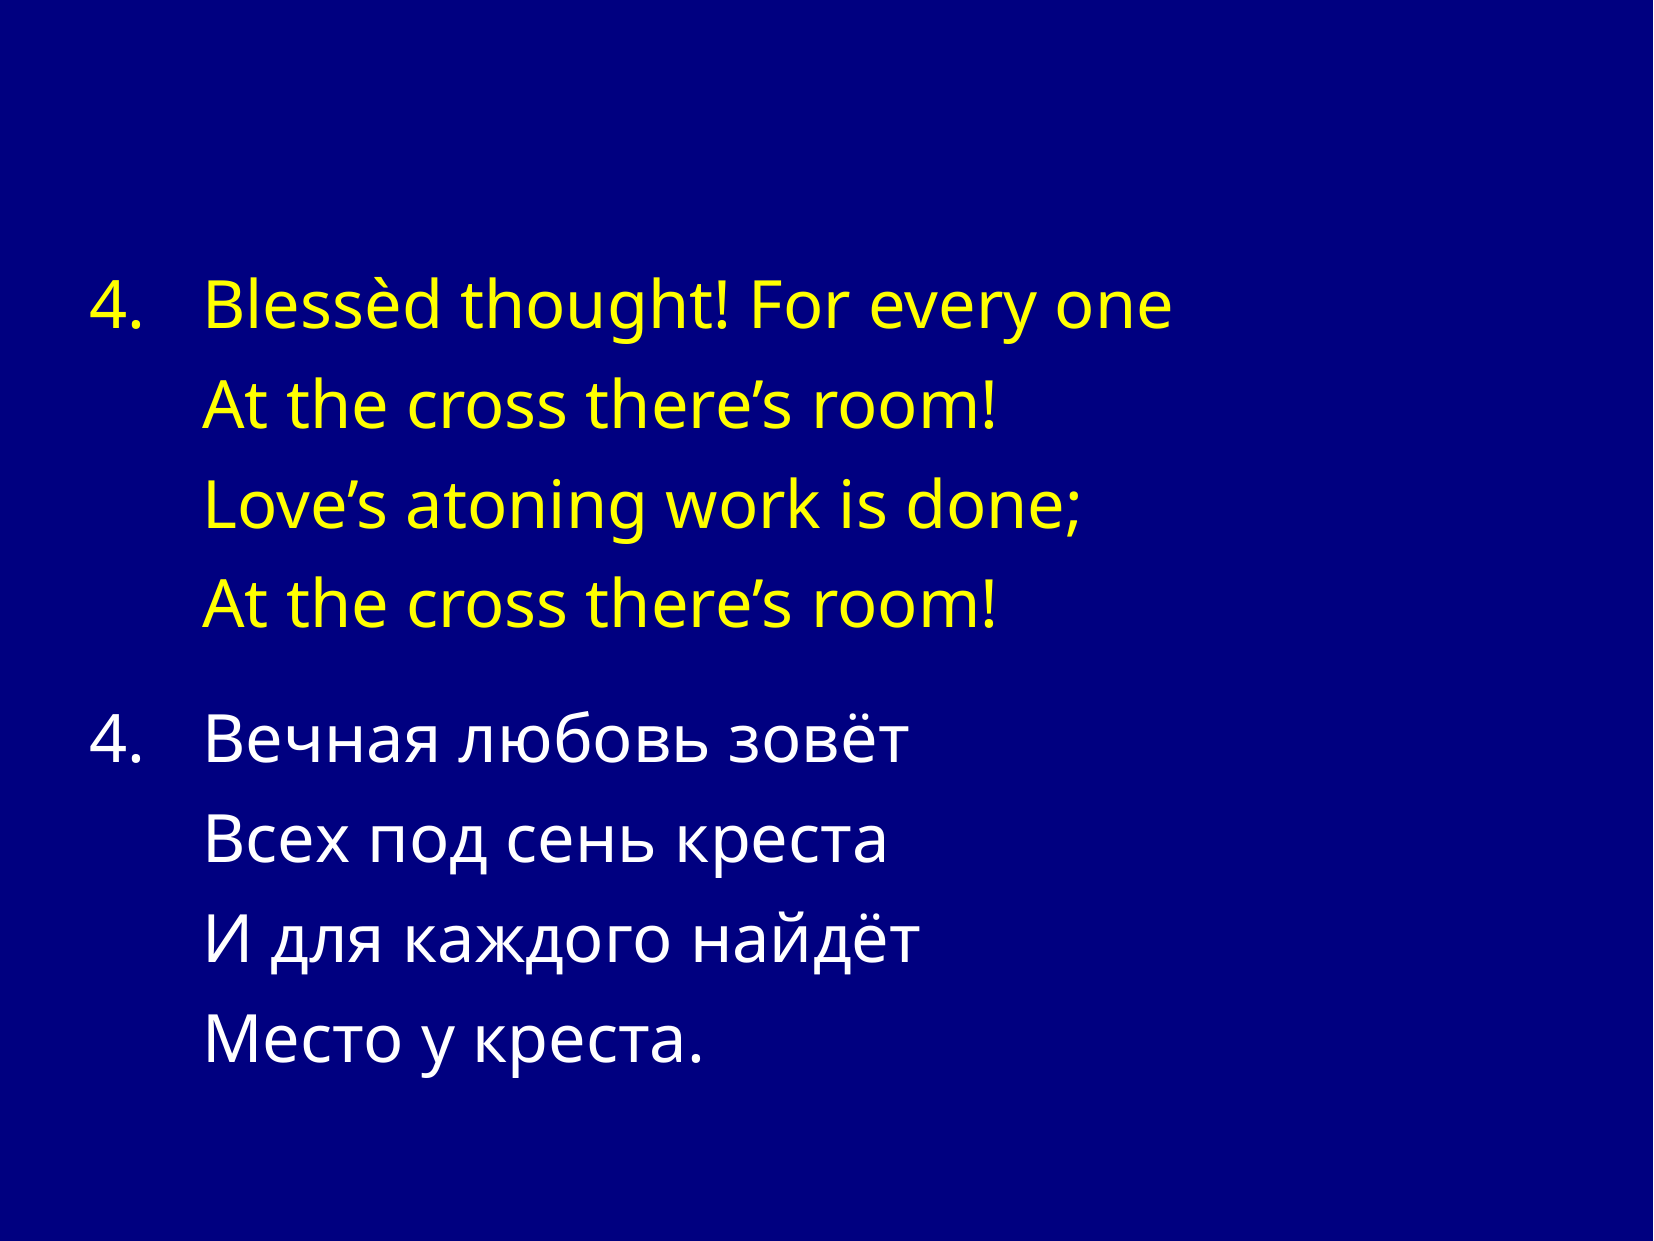

4.	Blessèd thought! For every one
	At the cross there’s room!
	Love’s atoning work is done;
	At the cross there’s room!
4.	Вечная любовь зовёт
	Всех под сень креста
	И для каждого найдёт
	Место у креста.